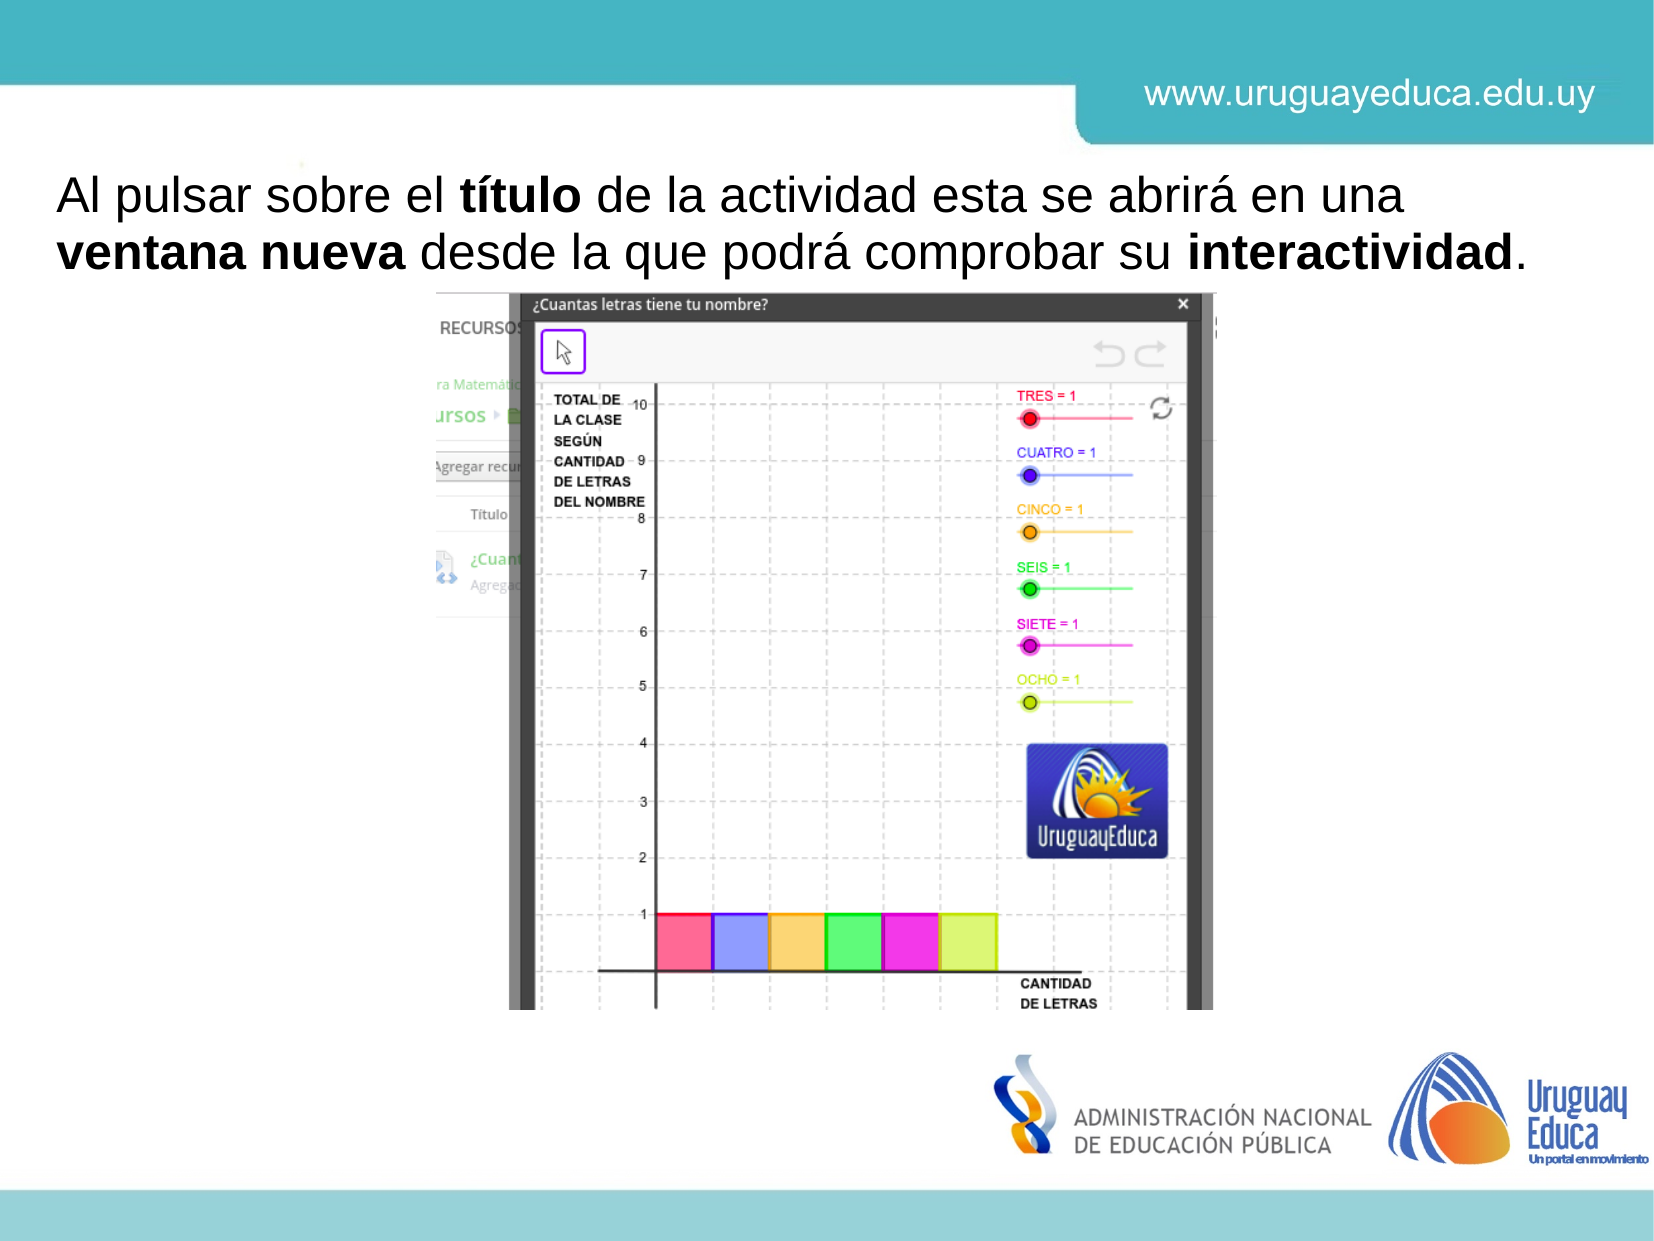

# Al pulsar sobre el título de la actividad esta se abrirá en una ventana nueva desde la que podrá comprobar su interactividad.